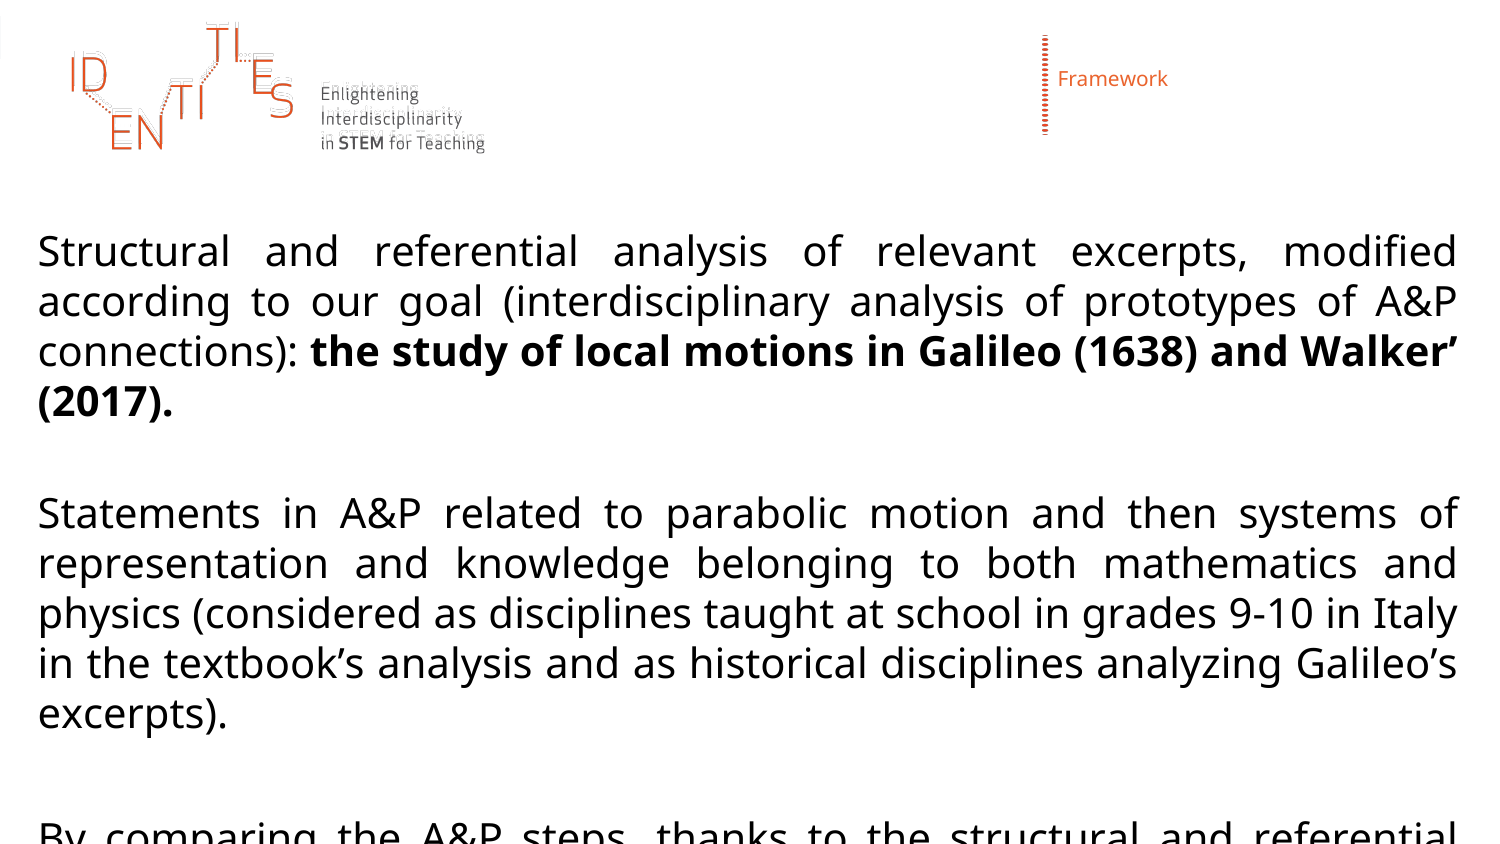

Framework
Structural and referential analysis of relevant excerpts, modified according to our goal (interdisciplinary analysis of prototypes of A&P connections): the study of local motions in Galileo (1638) and Walker’ (2017).
Statements in A&P related to parabolic motion and then systems of representation and knowledge belonging to both mathematics and physics (considered as disciplines taught at school in grades 9-10 in Italy in the textbook’s analysis and as historical disciplines analyzing Galileo’s excerpts).
By comparing the A&P steps, thanks to the structural and referential analysis, we detected unity or rupture in both texts.